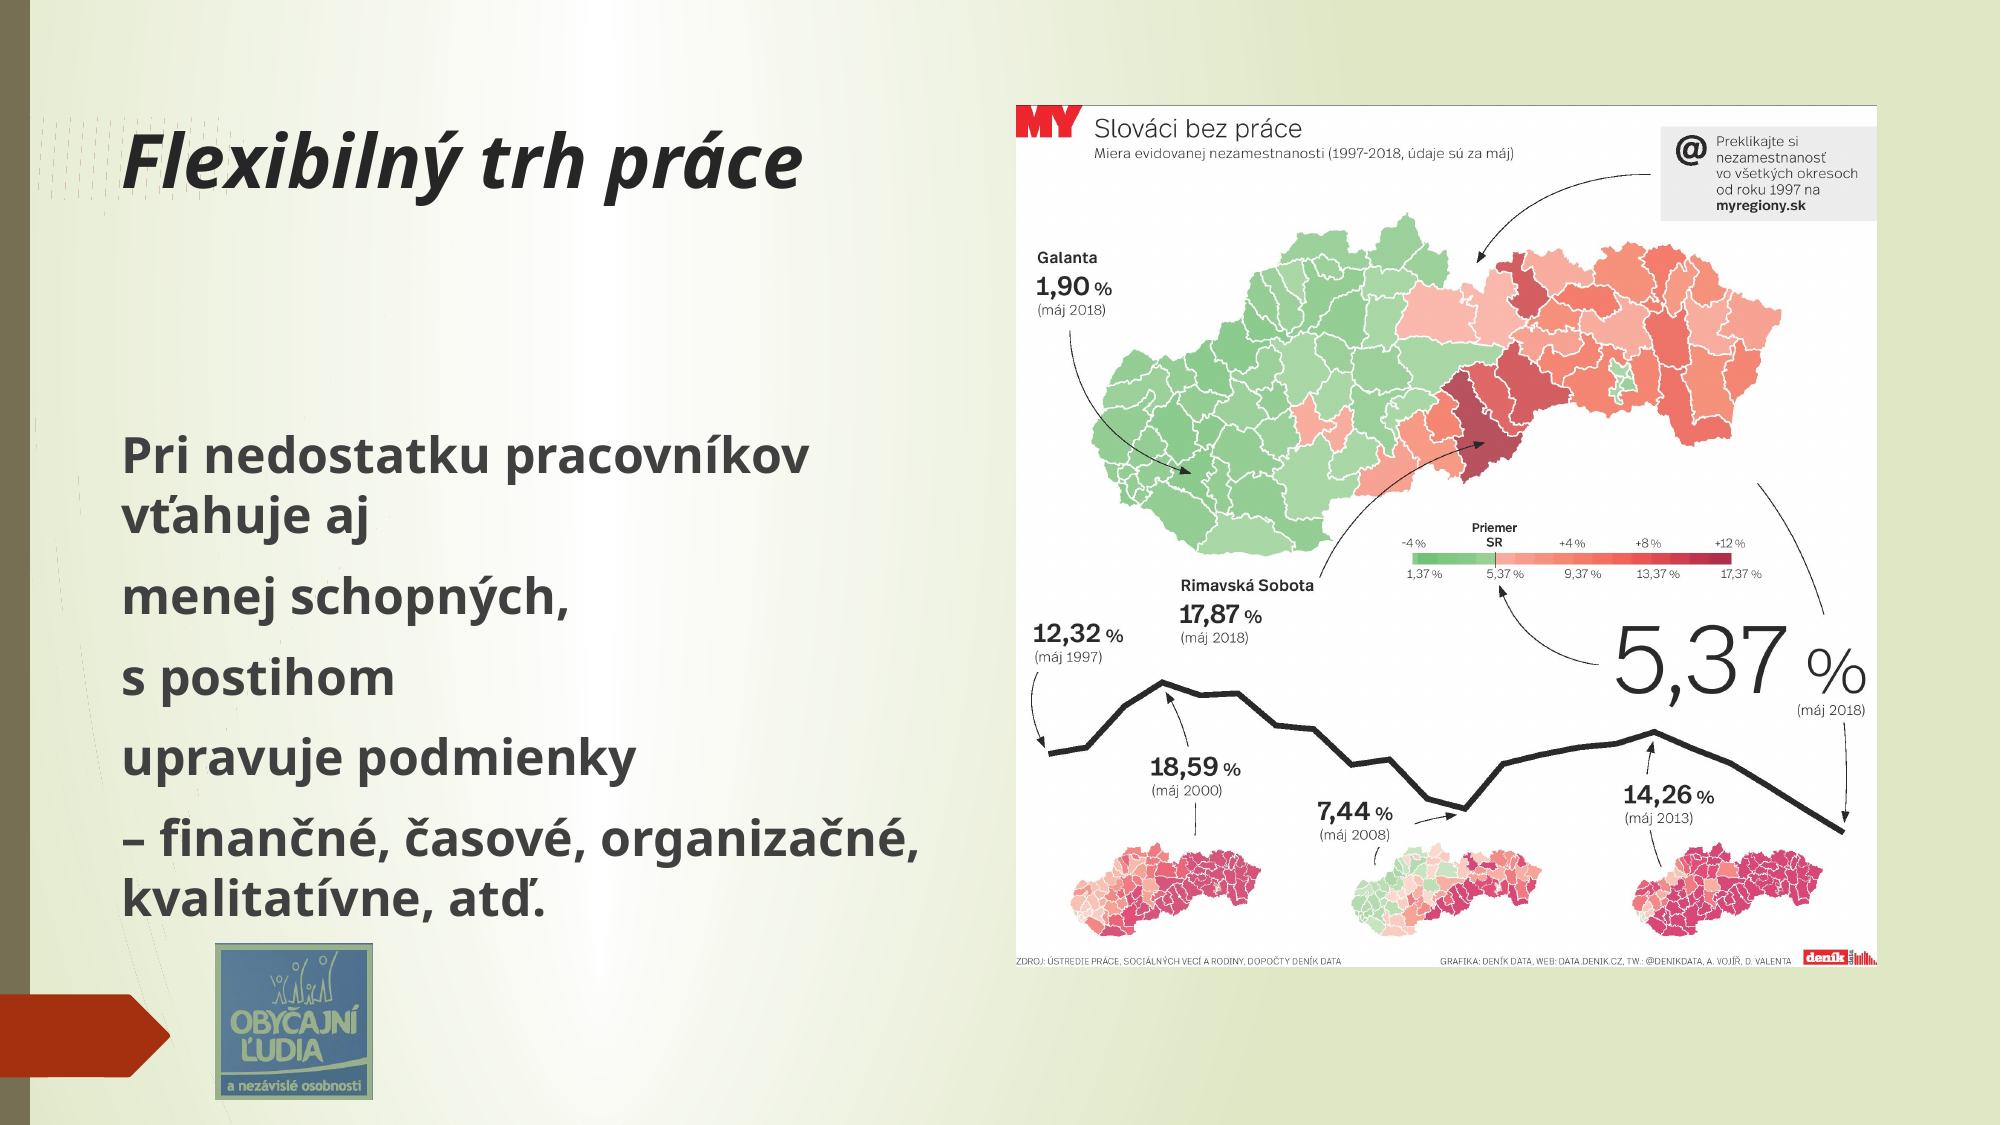

# Flexibilný trh práce
Pri nedostatku pracovníkov vťahuje aj
menej schopných,
s postihom
upravuje podmienky
– finančné, časové, organizačné, kvalitatívne, atď.